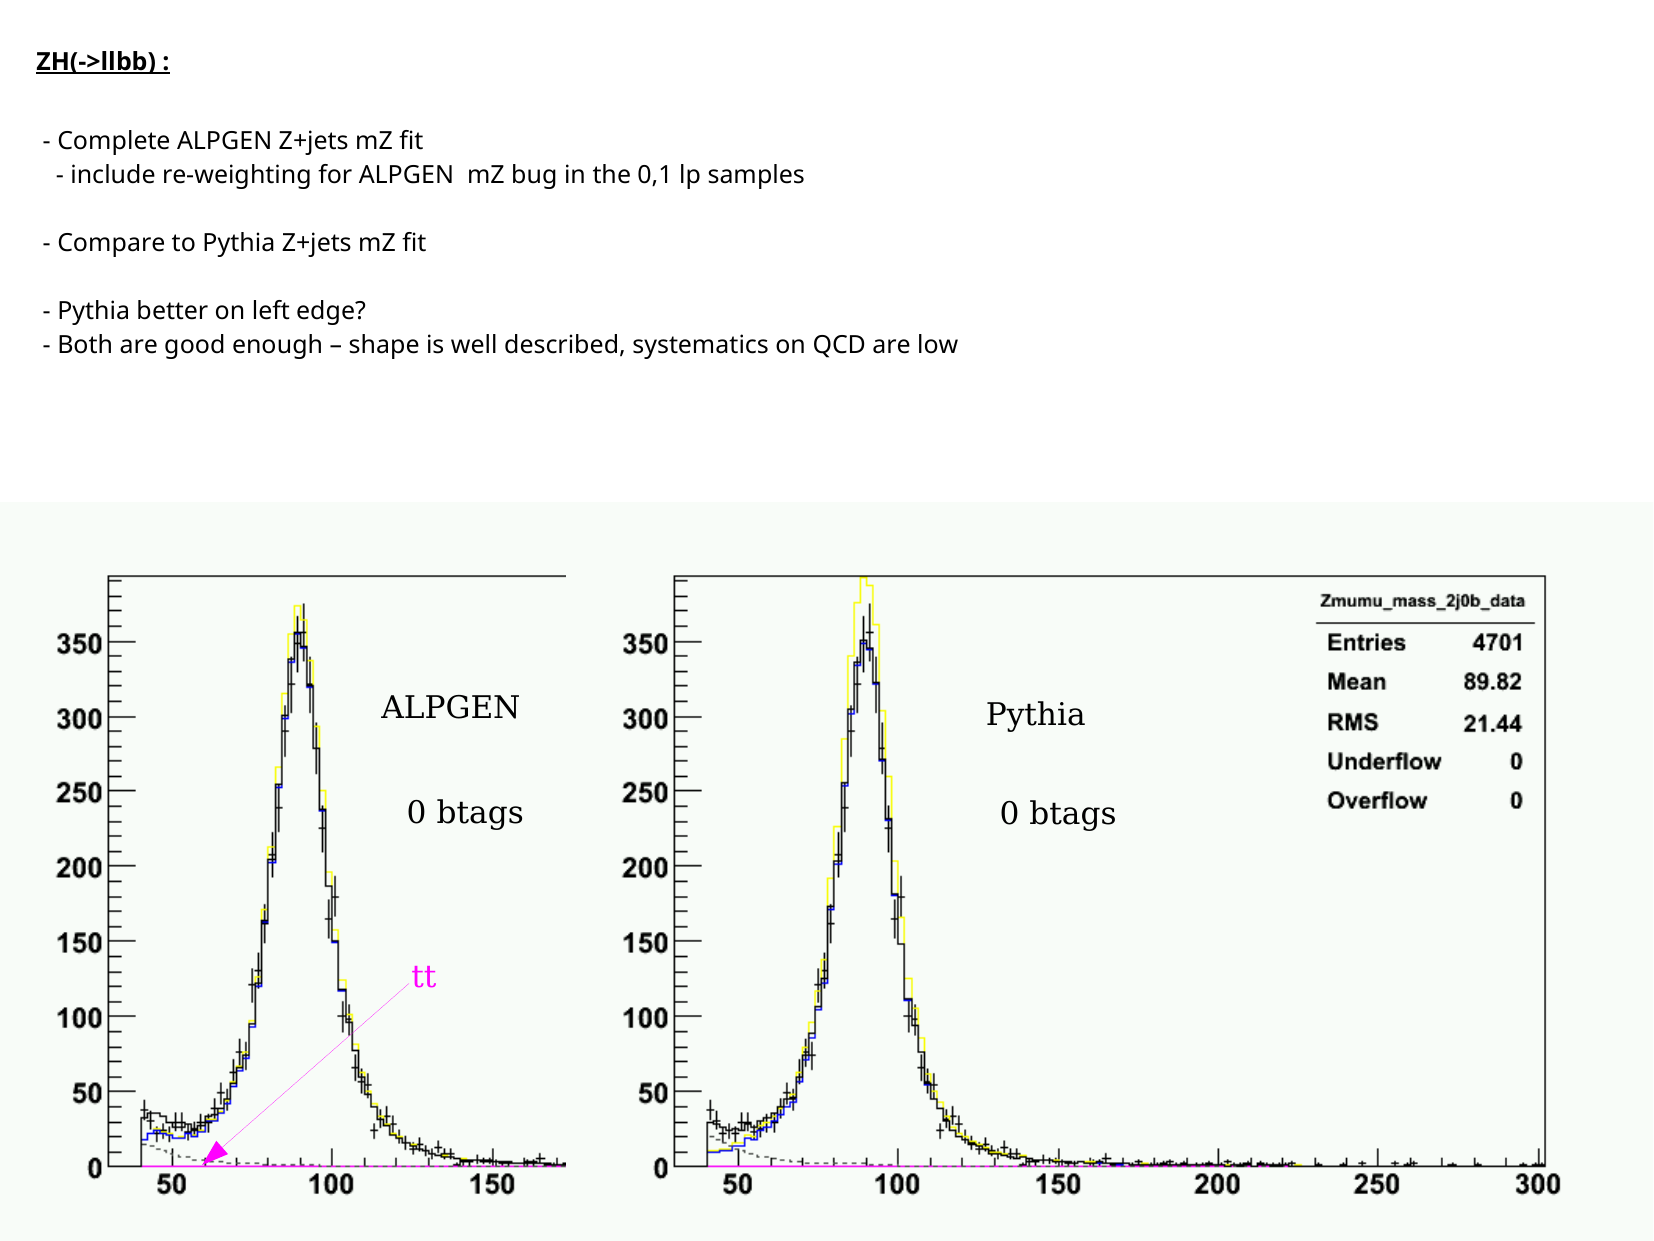

ZH(->llbb) :
 - Complete ALPGEN Z+jets mZ fit
 - include re-weighting for ALPGEN mZ bug in the 0,1 lp samples
 - Compare to Pythia Z+jets mZ fit
 - Pythia better on left edge?
 - Both are good enough – shape is well described, systematics on QCD are low
ALPGEN
Pythia
0 btags
0 btags
tt